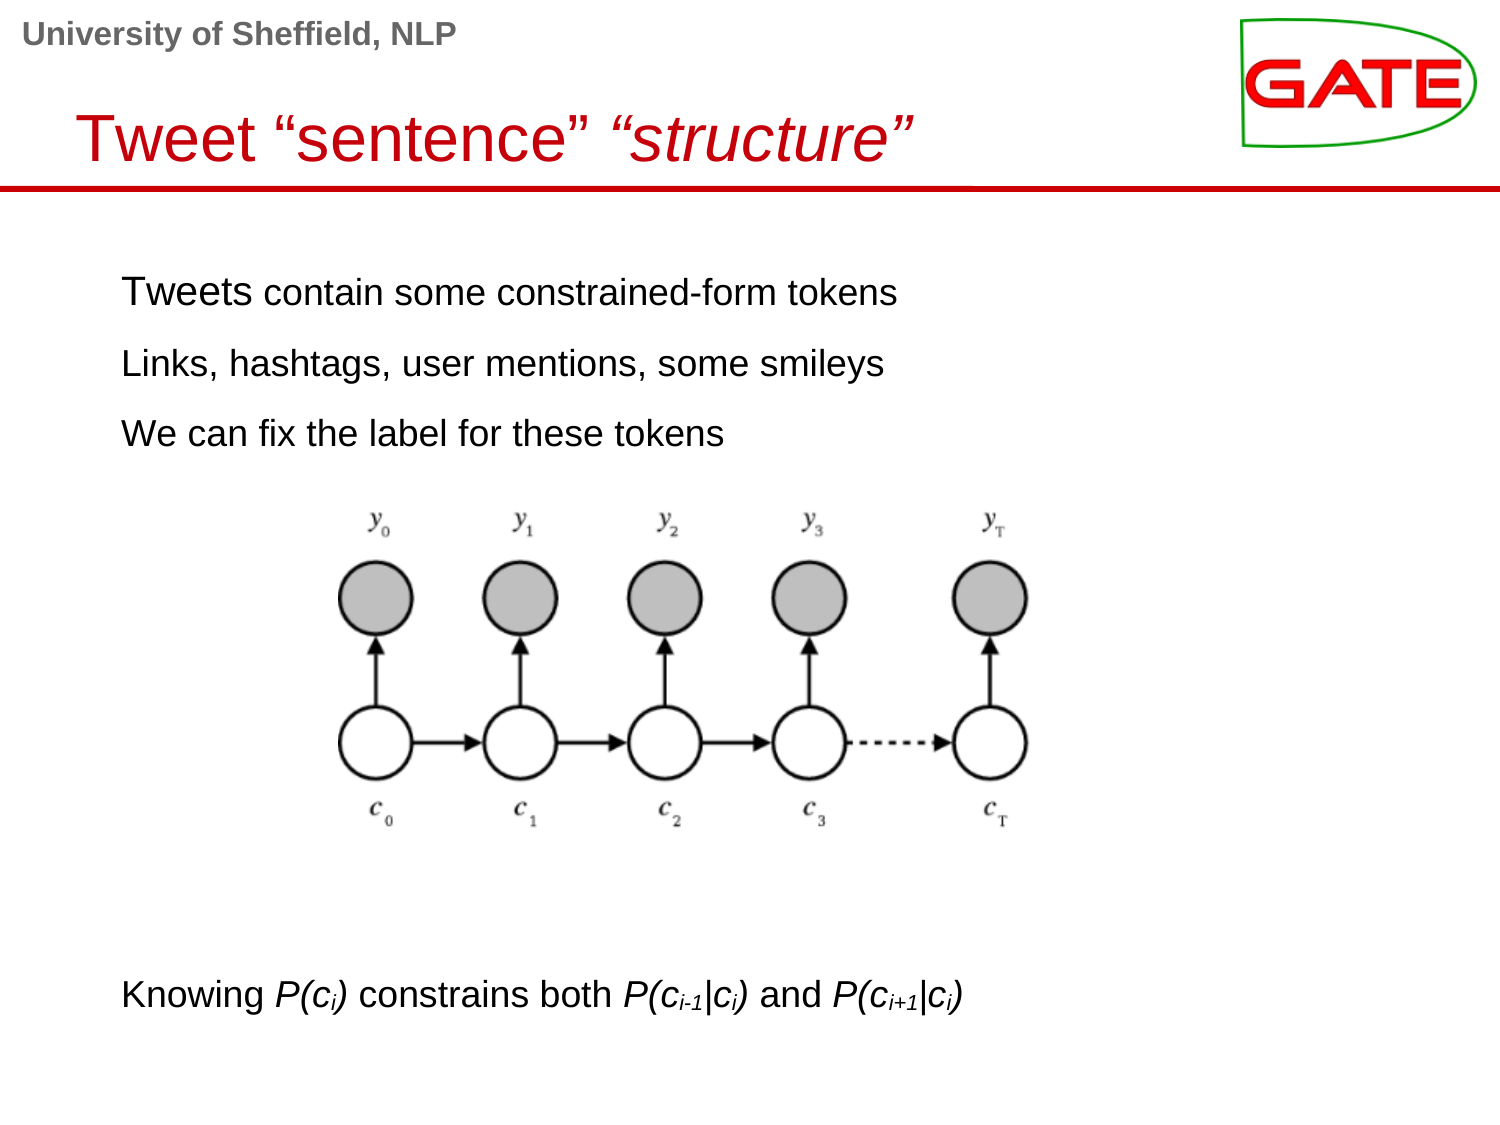

# Tweet “sentence” “structure”
Tweets contain some constrained-form tokens
Links, hashtags, user mentions, some smileys
We can fix the label for these tokens
Knowing P(ci) constrains both P(ci-1|ci) and P(ci+1|ci)